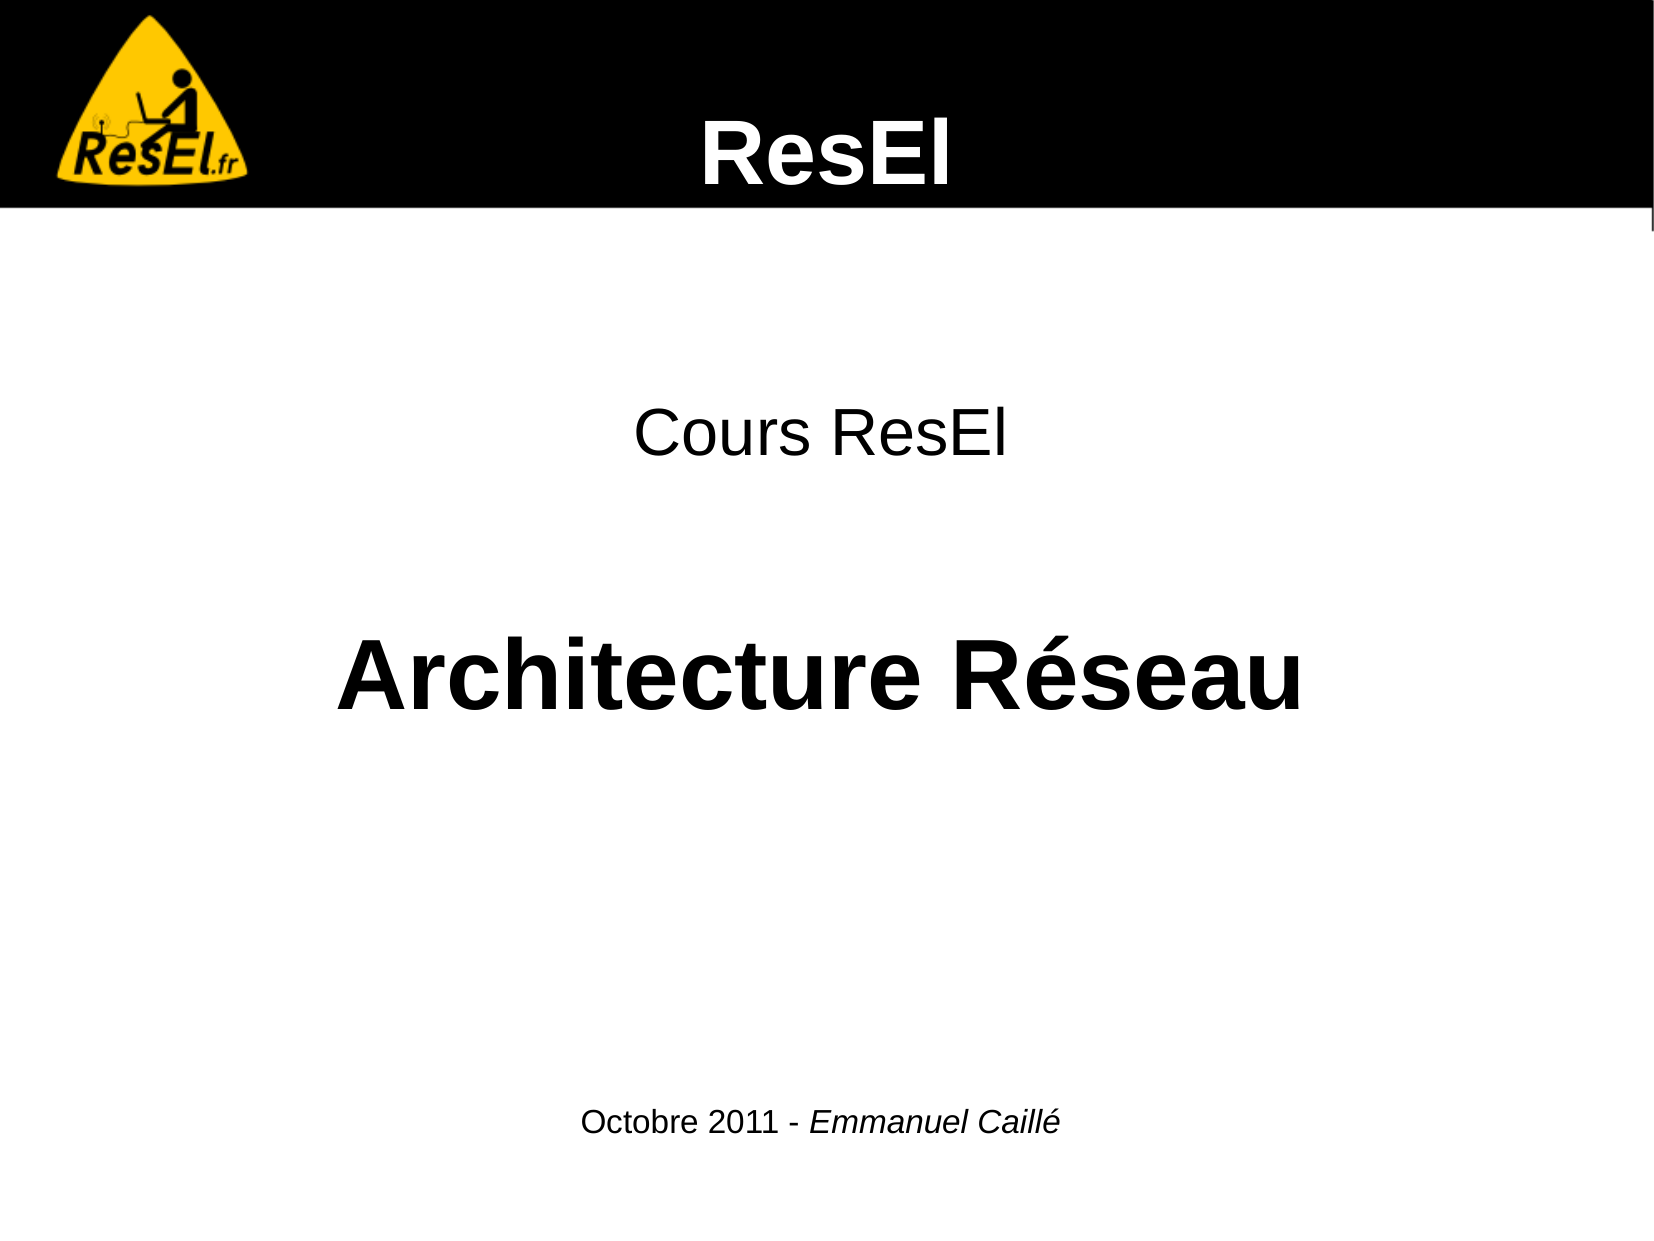

# ResEl
Cours ResEl
Architecture Réseau
Octobre 2011 - Emmanuel Caillé